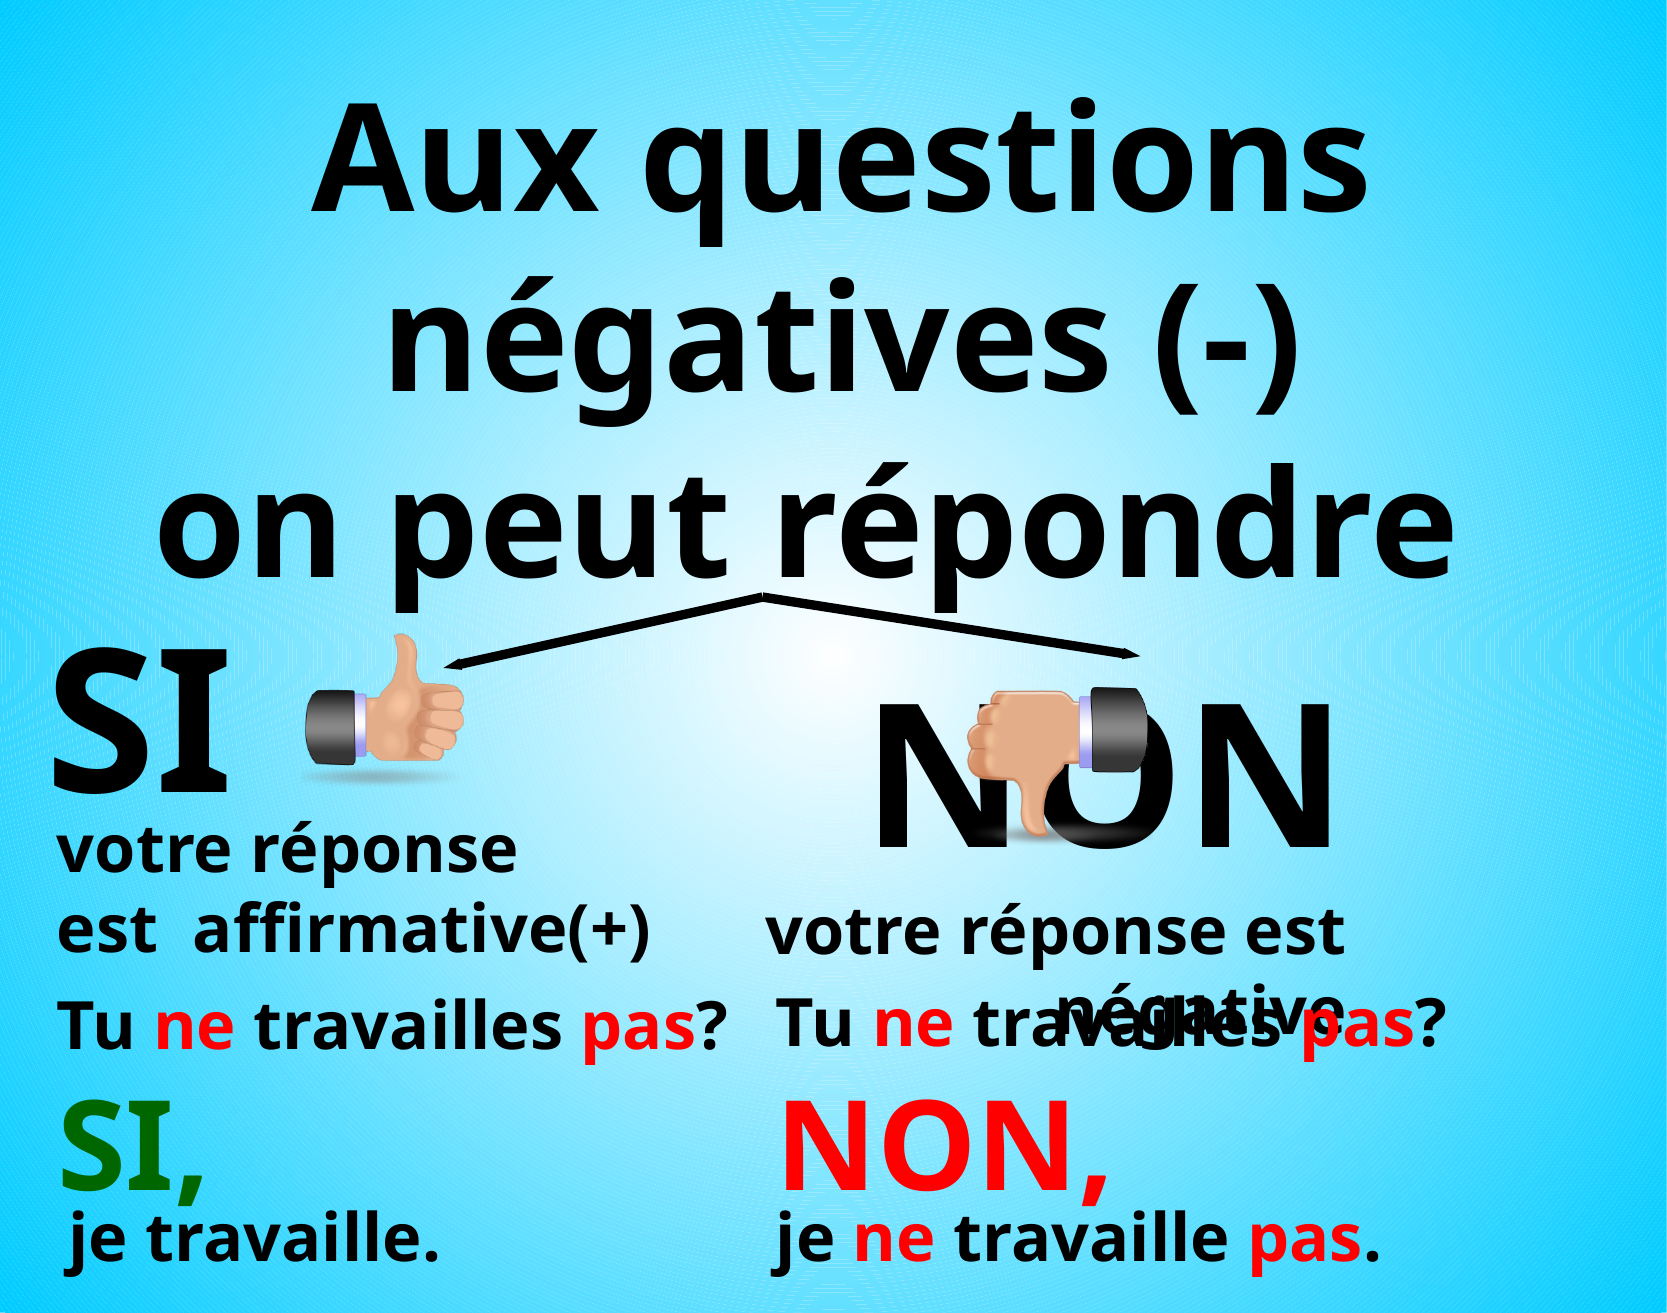

Aux questions négatives (-)
on peut répondre
SI
NON
votre réponse est négative
votre réponse
est affirmative(+)
Tu ne travailles pas?
Tu ne travailles pas?
SI,
NON,
je travaille.
je ne travaille pas.